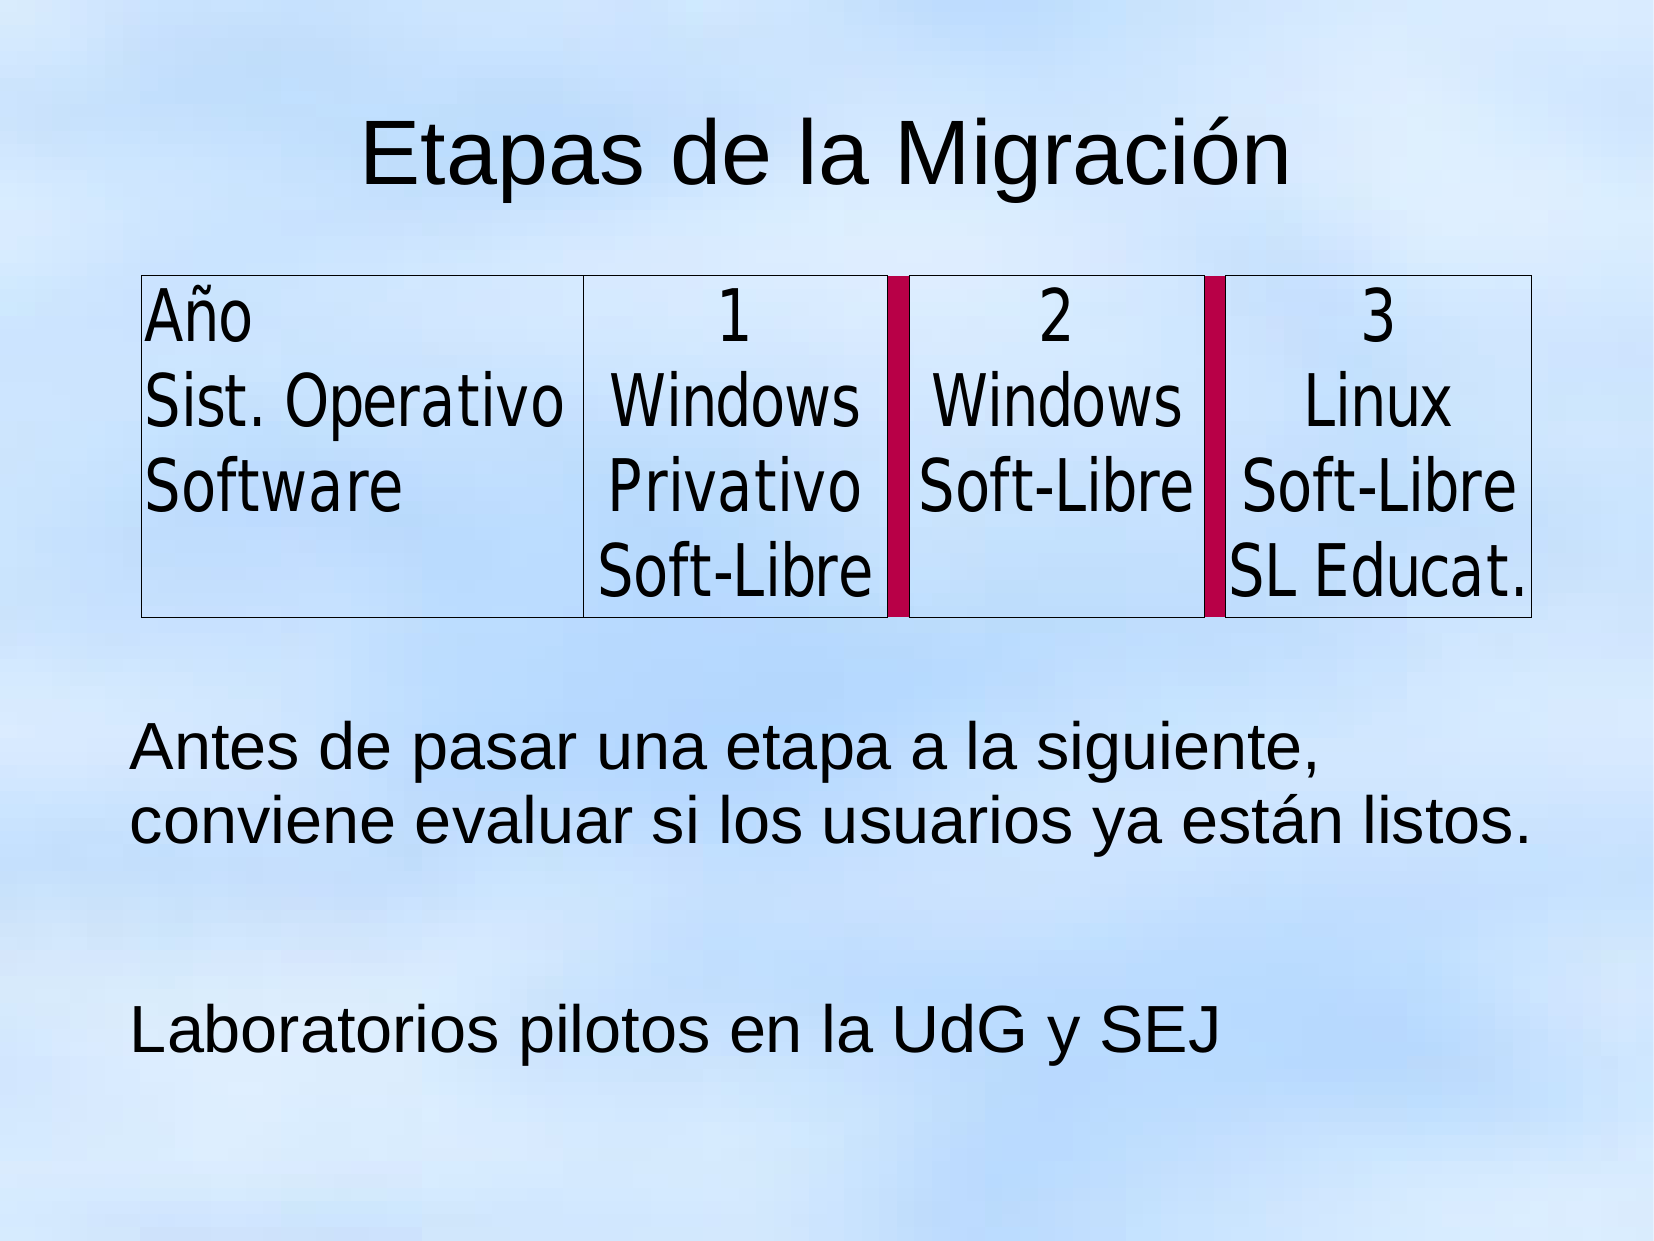

# Etapas de la Migración
Antes de pasar una etapa a la siguiente, conviene evaluar si los usuarios ya están listos.
Laboratorios pilotos en la UdG y SEJ